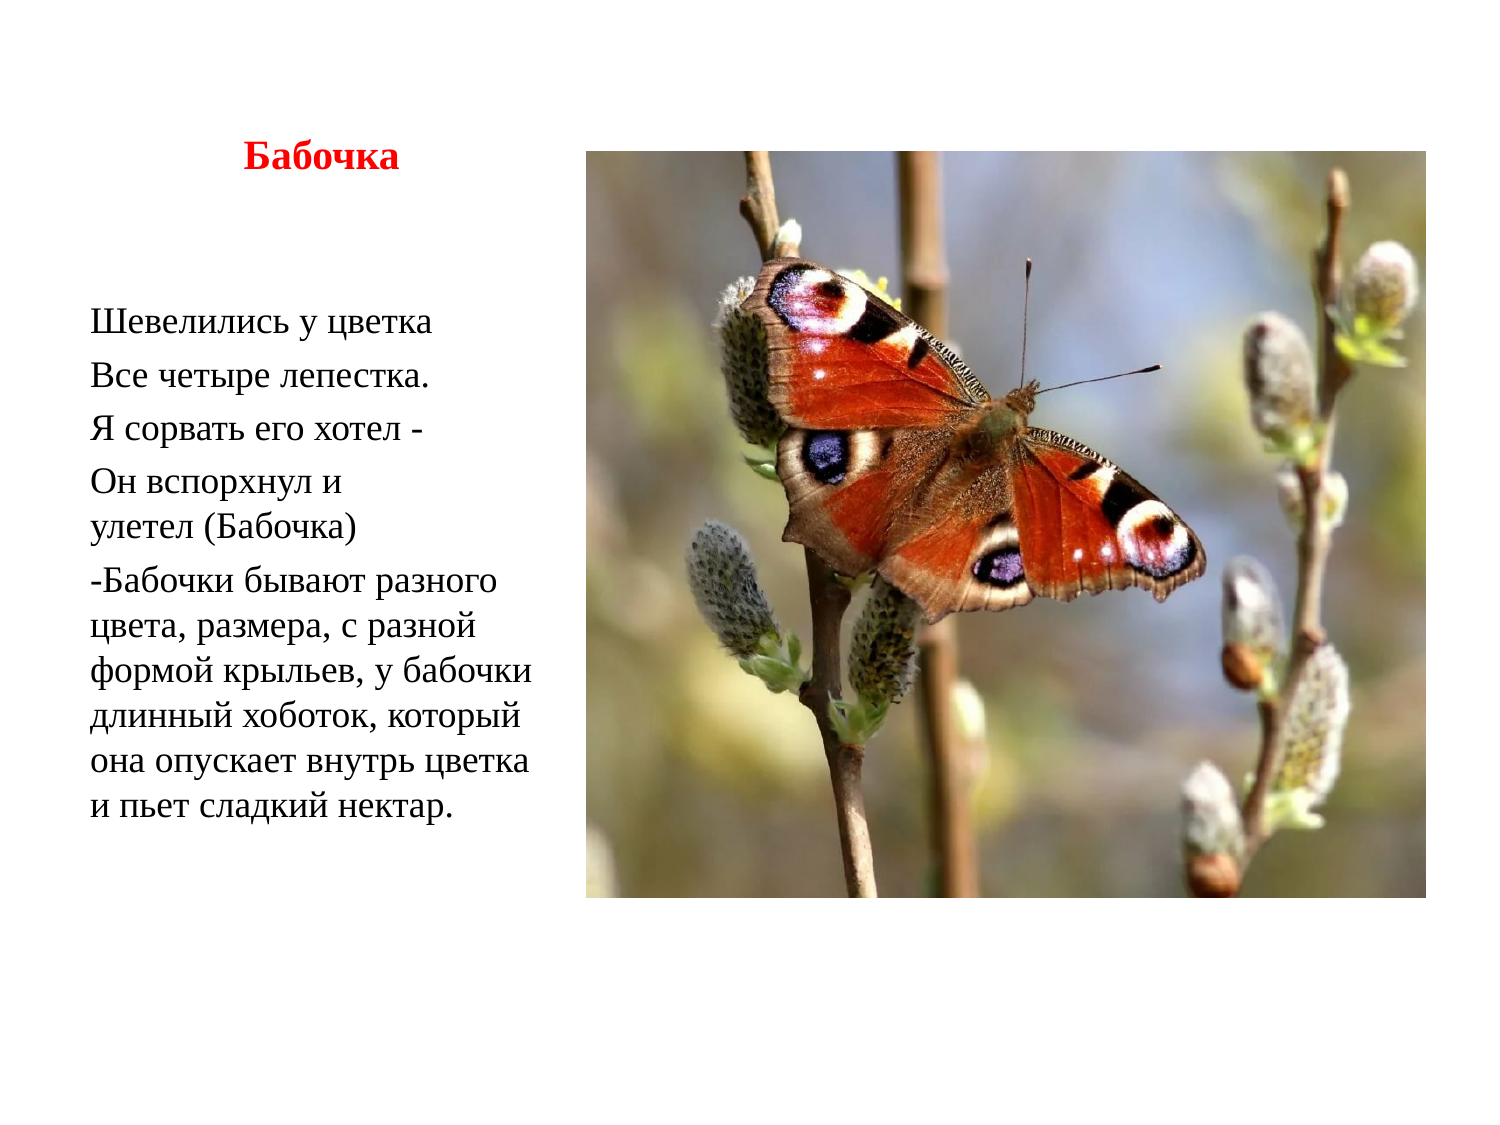

# Бабочка
Шевелились у цветка
Все четыре лепестка.
Я сорвать его хотел -
Он вспорхнул и улетел (Бабочка)
-Бабочки бывают разного цвета, размера, с разной формой крыльев, у бабочки длинный хоботок, который она опускает внутрь цветка и пьет сладкий нектар.